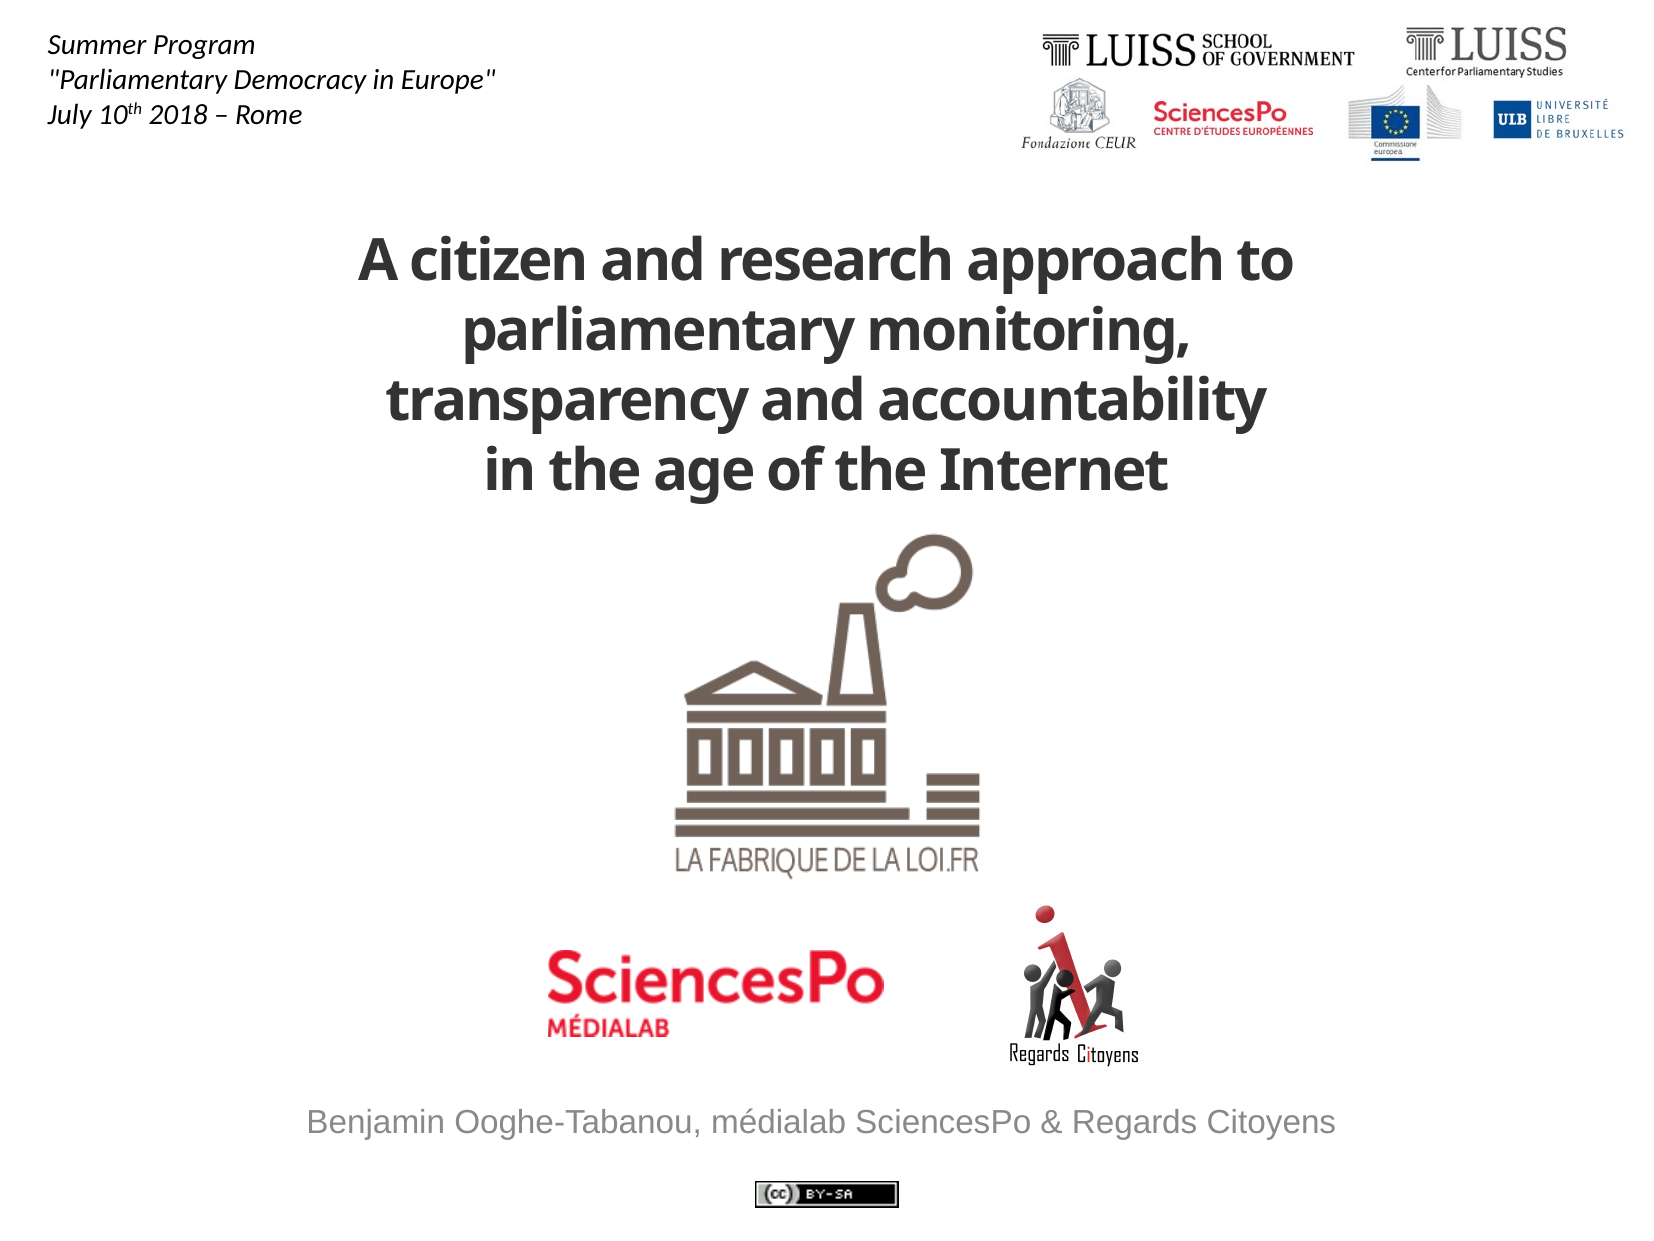

Summer Program
"Parliamentary Democracy in Europe"
July 10th 2018 – Rome
# A citizen and research approach to parliamentary monitoring, transparency and accountability in the age of the Internet
Benjamin Ooghe-Tabanou, médialab SciencesPo & Regards Citoyens